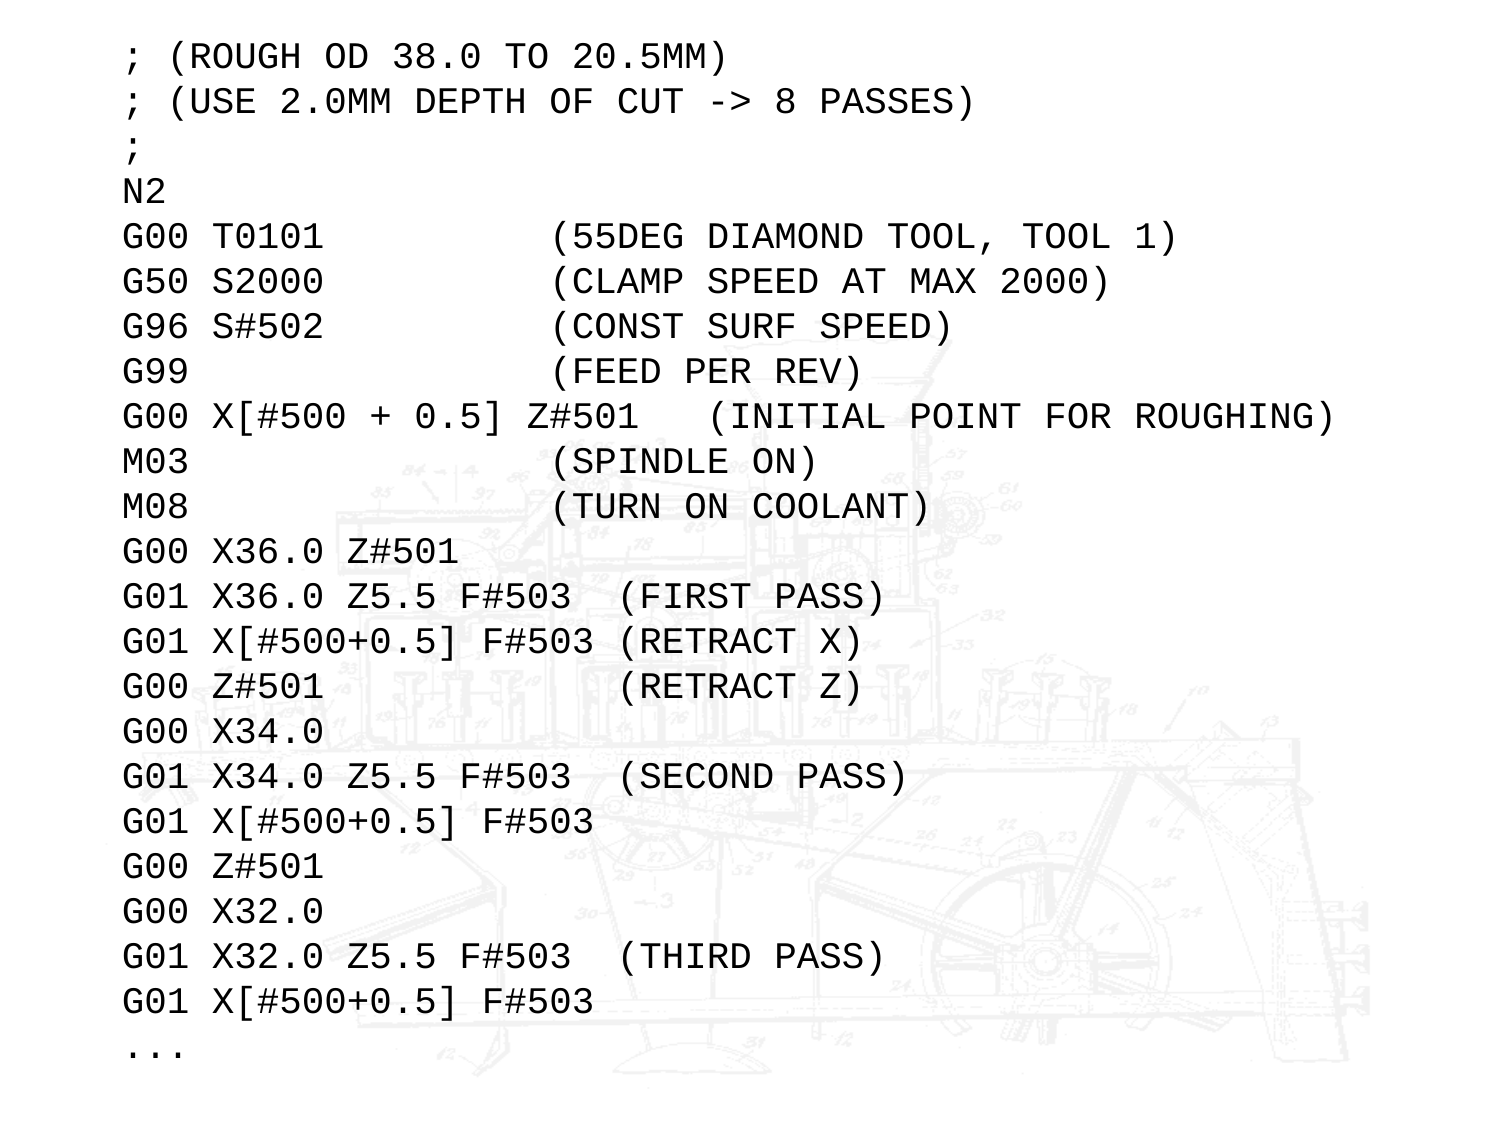

; (ROUGH OD 38.0 TO 20.5MM)
; (USE 2.0MM DEPTH OF CUT -> 8 PASSES)
;
N2
G00 T0101 (55DEG DIAMOND TOOL, TOOL 1)
G50 S2000 (CLAMP SPEED AT MAX 2000)
G96 S#502 (CONST SURF SPEED)
G99 (FEED PER REV)
G00 X[#500 + 0.5] Z#501 (INITIAL POINT FOR ROUGHING)
M03 (SPINDLE ON)
M08 (TURN ON COOLANT)
G00 X36.0 Z#501
G01 X36.0 Z5.5 F#503 (FIRST PASS)
G01 X[#500+0.5] F#503 (RETRACT X)
G00 Z#501 (RETRACT Z)
G00 X34.0
G01 X34.0 Z5.5 F#503 (SECOND PASS)
G01 X[#500+0.5] F#503
G00 Z#501
G00 X32.0
G01 X32.0 Z5.5 F#503 (THIRD PASS)
G01 X[#500+0.5] F#503
...